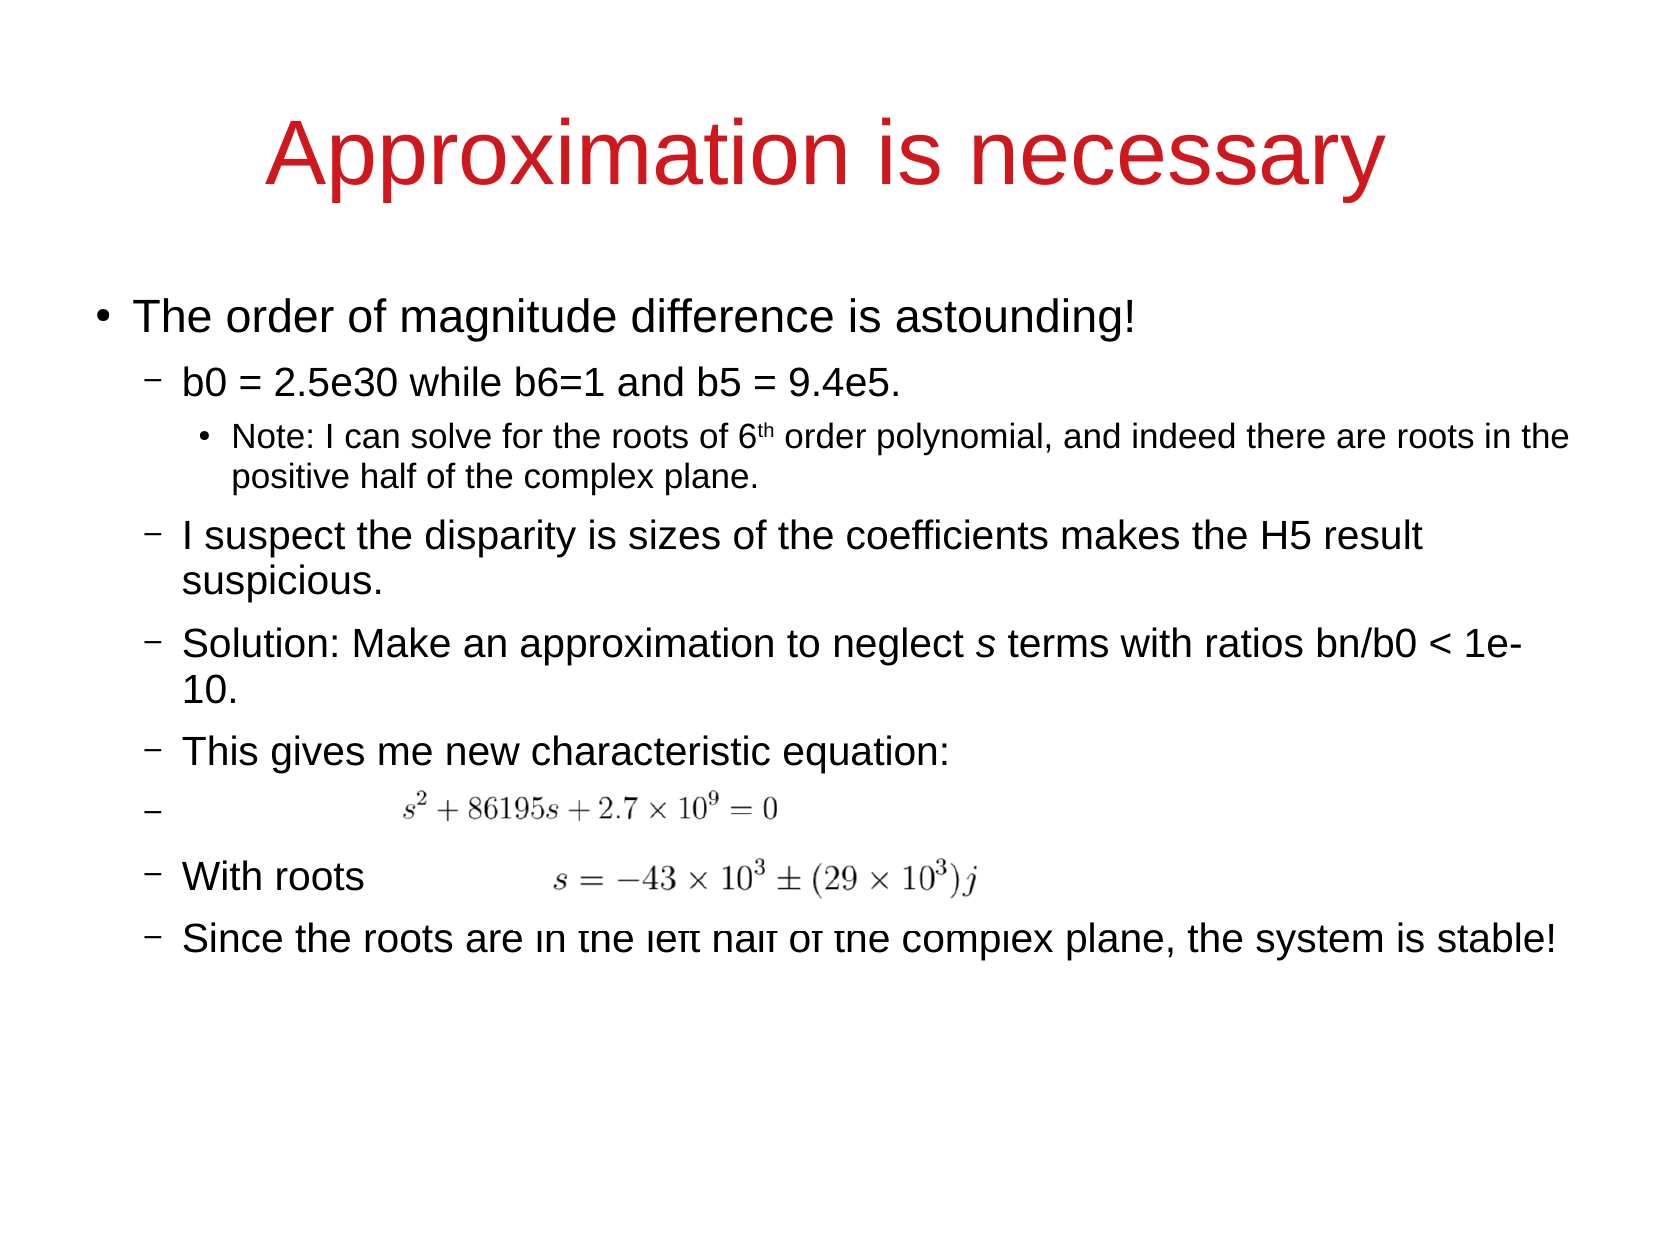

# Approximation is necessary
The order of magnitude difference is astounding!
b0 = 2.5e30 while b6=1 and b5 = 9.4e5.
Note: I can solve for the roots of 6th order polynomial, and indeed there are roots in the positive half of the complex plane.
I suspect the disparity is sizes of the coefficients makes the H5 result suspicious.
Solution: Make an approximation to neglect s terms with ratios bn/b0 < 1e-10.
This gives me new characteristic equation:
With roots
Since the roots are in the left half of the complex plane, the system is stable!